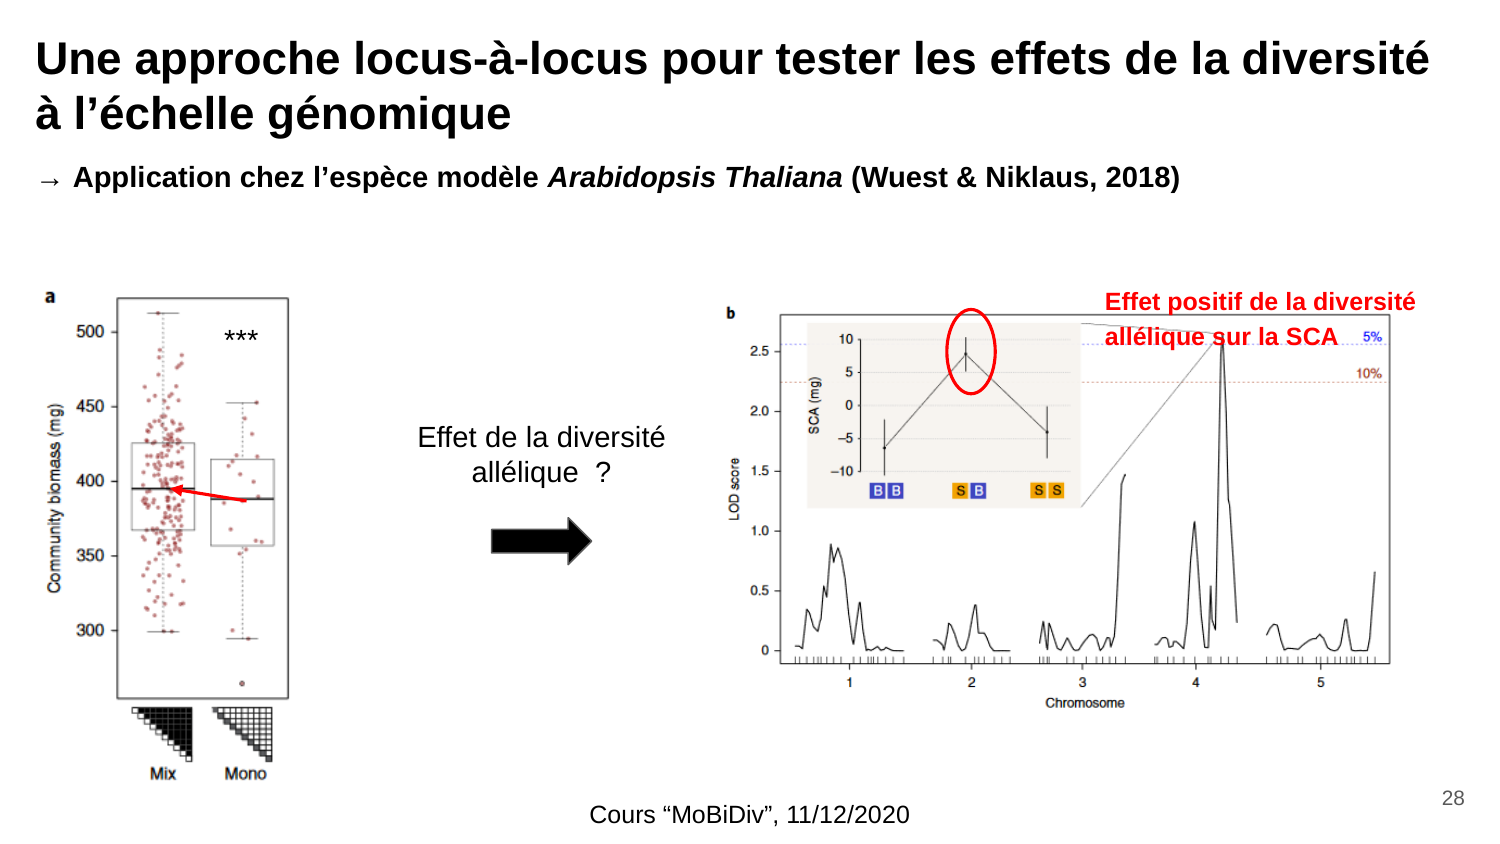

Une approche locus-à-locus pour tester les effets de la diversité à l’échelle génomique
# → Application chez l’espèce modèle Arabidopsis Thaliana (Wuest & Niklaus, 2018)
Effet positif de la diversité allélique sur la SCA
***
Effet de la diversité allélique ?